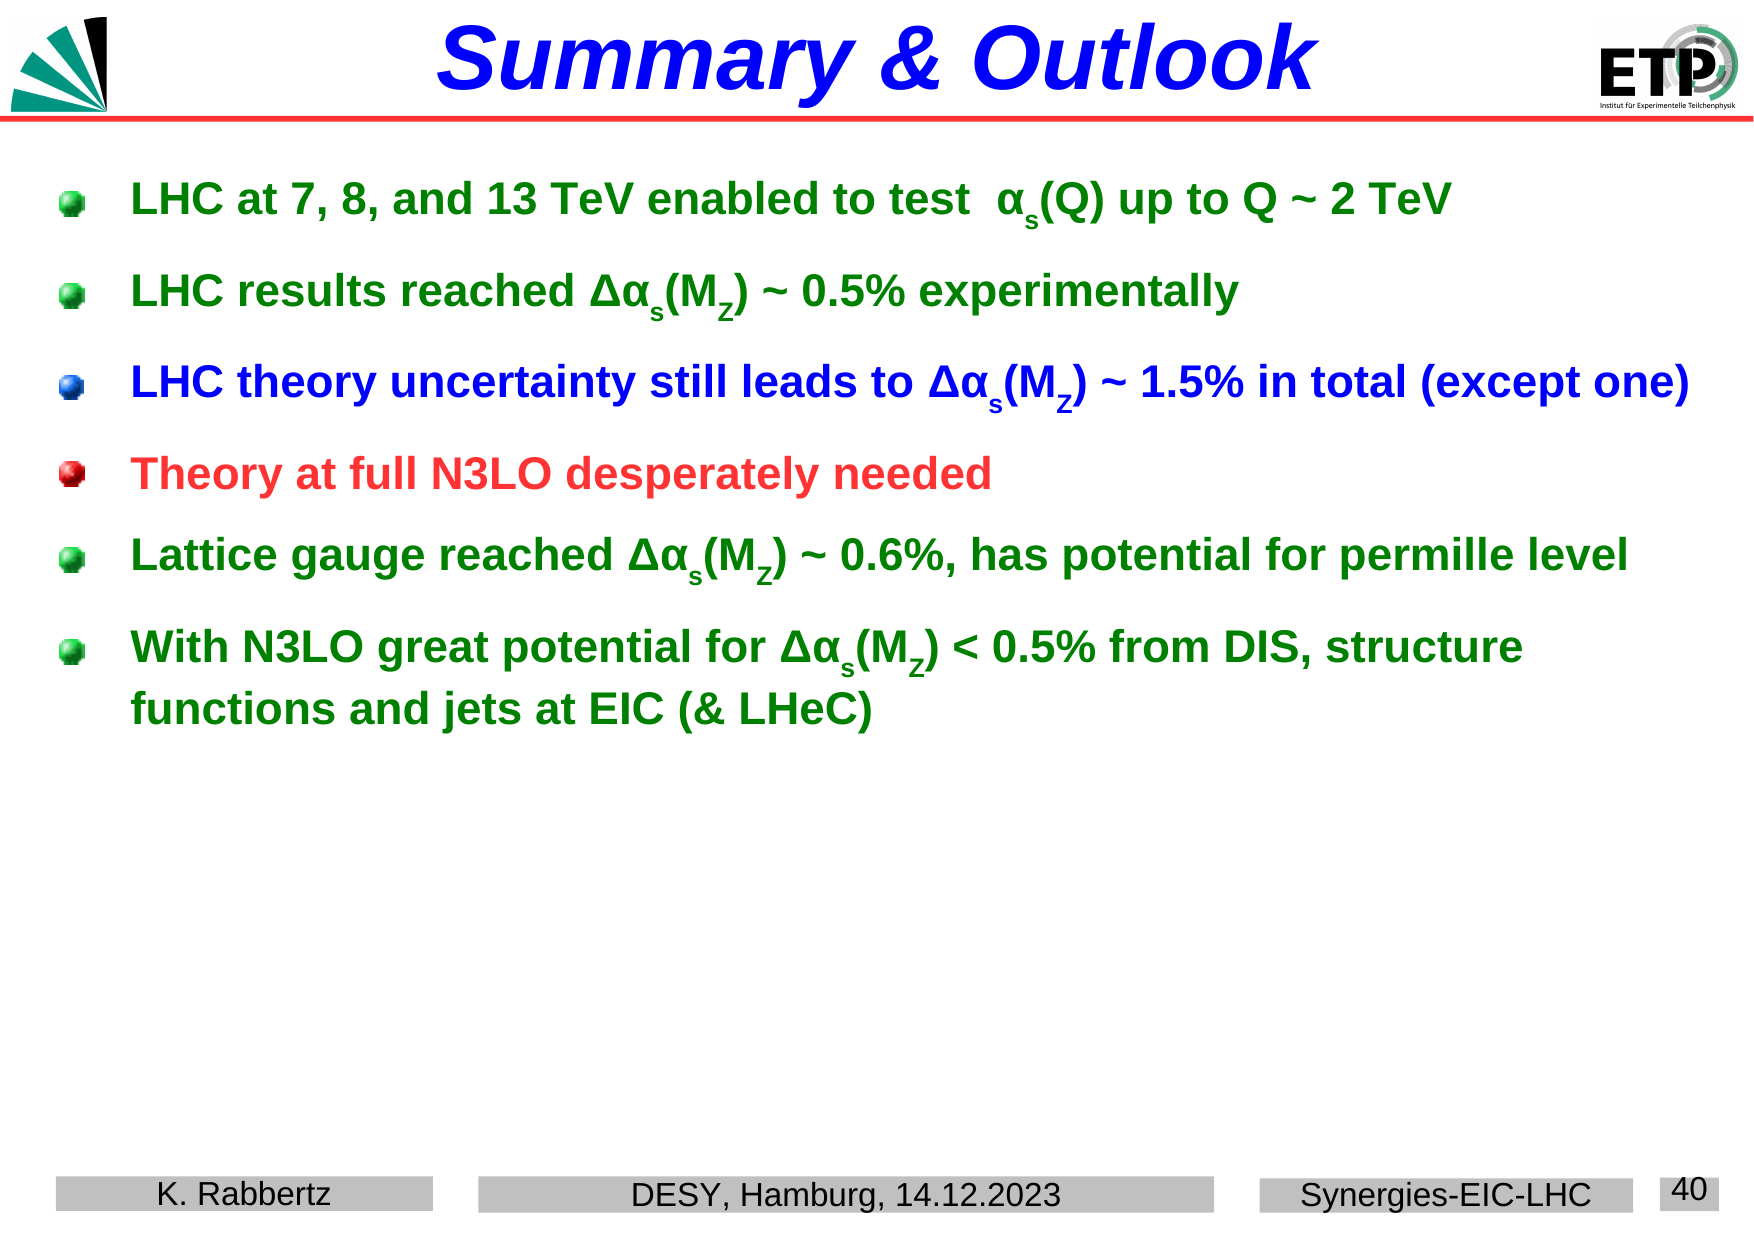

Summary & Outlook
# LHC at 7, 8, and 13 TeV enabled to test αs(Q) up to Q ~ 2 TeV
LHC results reached Δαs(MZ) ~ 0.5% experimentally
LHC theory uncertainty still leads to Δαs(MZ) ~ 1.5% in total (except one)
Theory at full N3LO desperately needed
Lattice gauge reached Δαs(MZ) ~ 0.6%, has potential for permille level
With N3LO great potential for Δαs(MZ) < 0.5% from DIS, structure functions and jets at EIC (& LHeC)